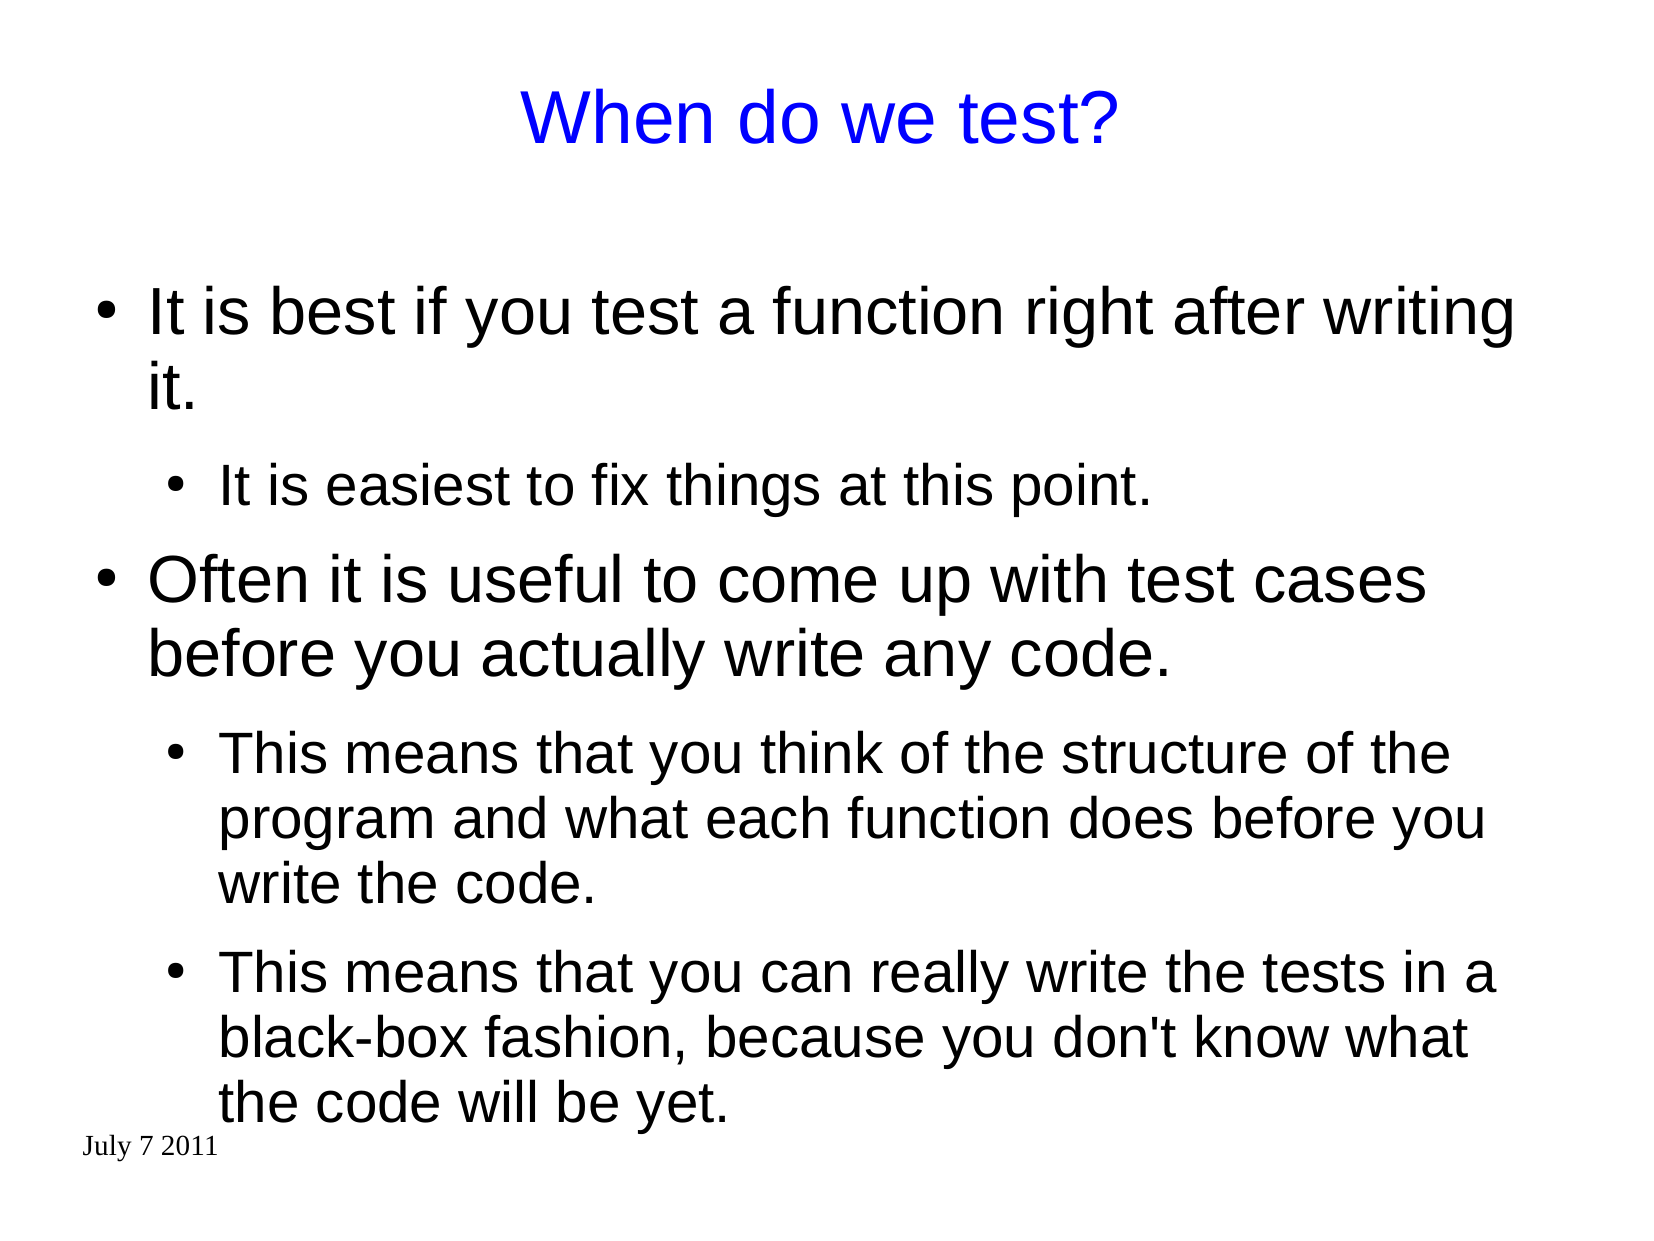

# When do we test?
It is best if you test a function right after writing it.
It is easiest to fix things at this point.
Often it is useful to come up with test cases before you actually write any code.
This means that you think of the structure of the program and what each function does before you write the code.
This means that you can really write the tests in a black-box fashion, because you don't know what the code will be yet.
July 7 2011